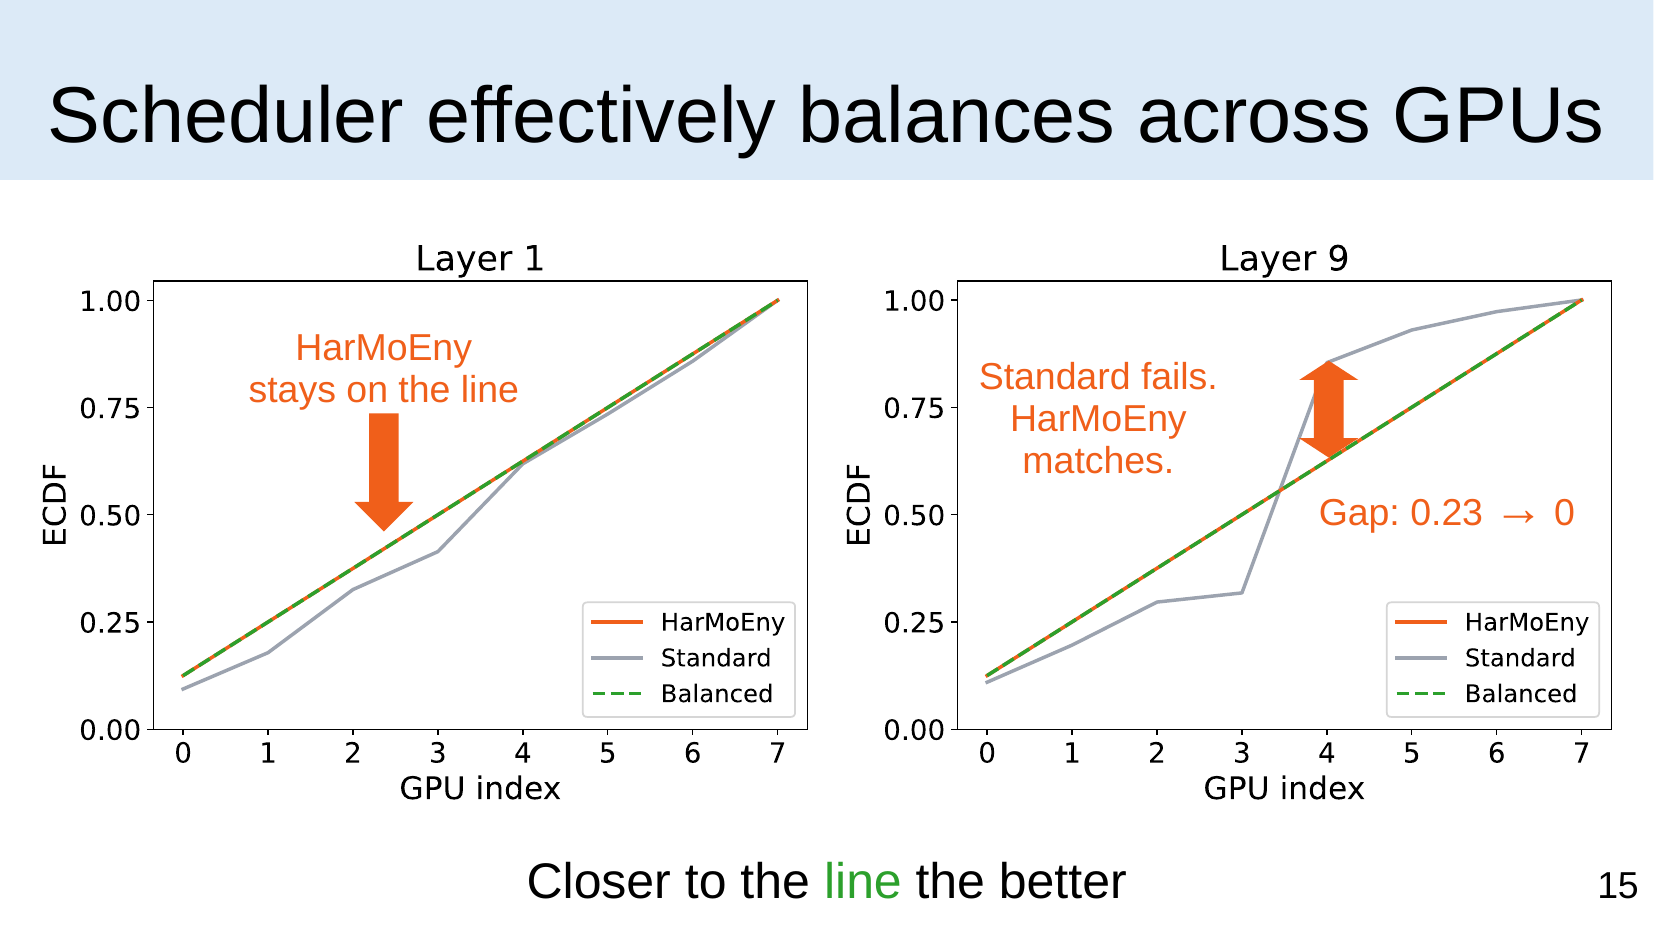

# Scheduler effectively balances across GPUs
HarMoEny
stays on the line
Standard fails. HarMoEny matches.
Gap: 0.23 → 0
Closer to the line the better